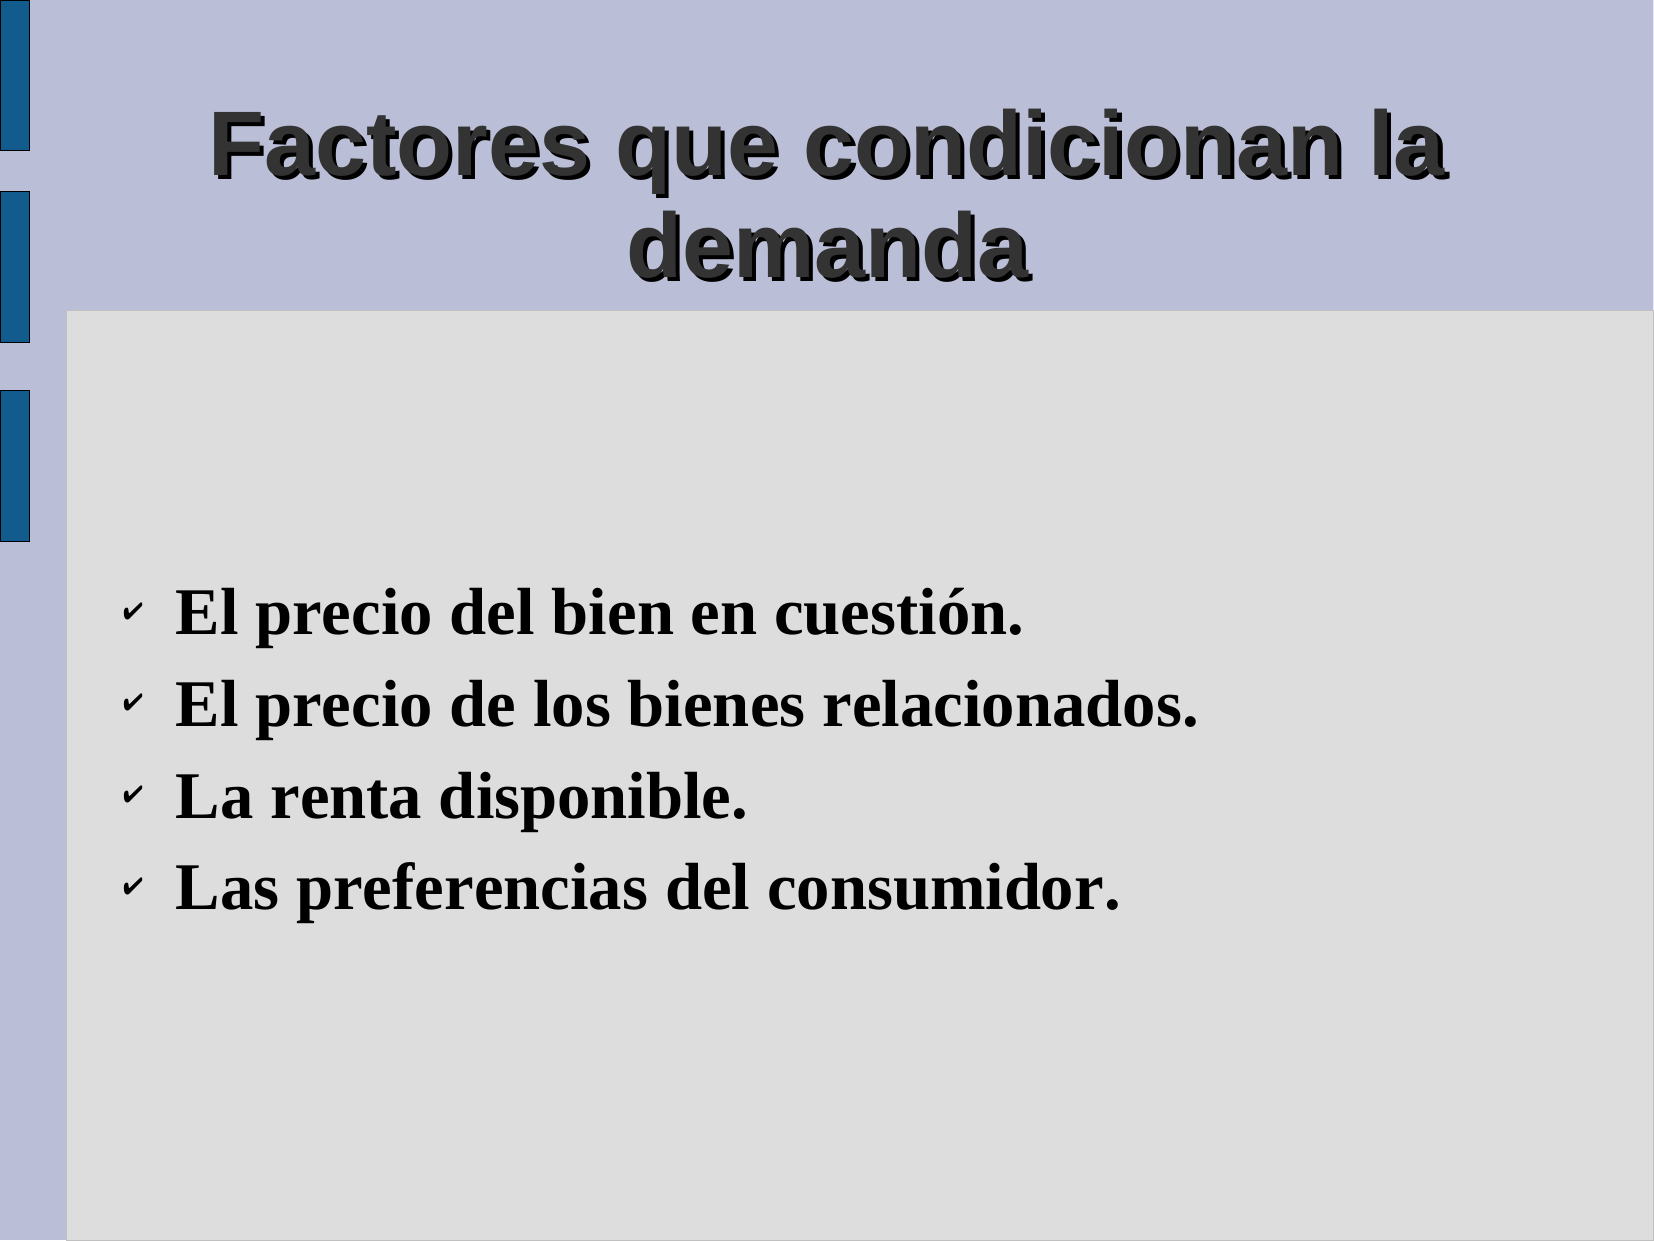

# Factores que condicionan la demanda
 El precio del bien en cuestión.
 El precio de los bienes relacionados.
 La renta disponible.
 Las preferencias del consumidor.